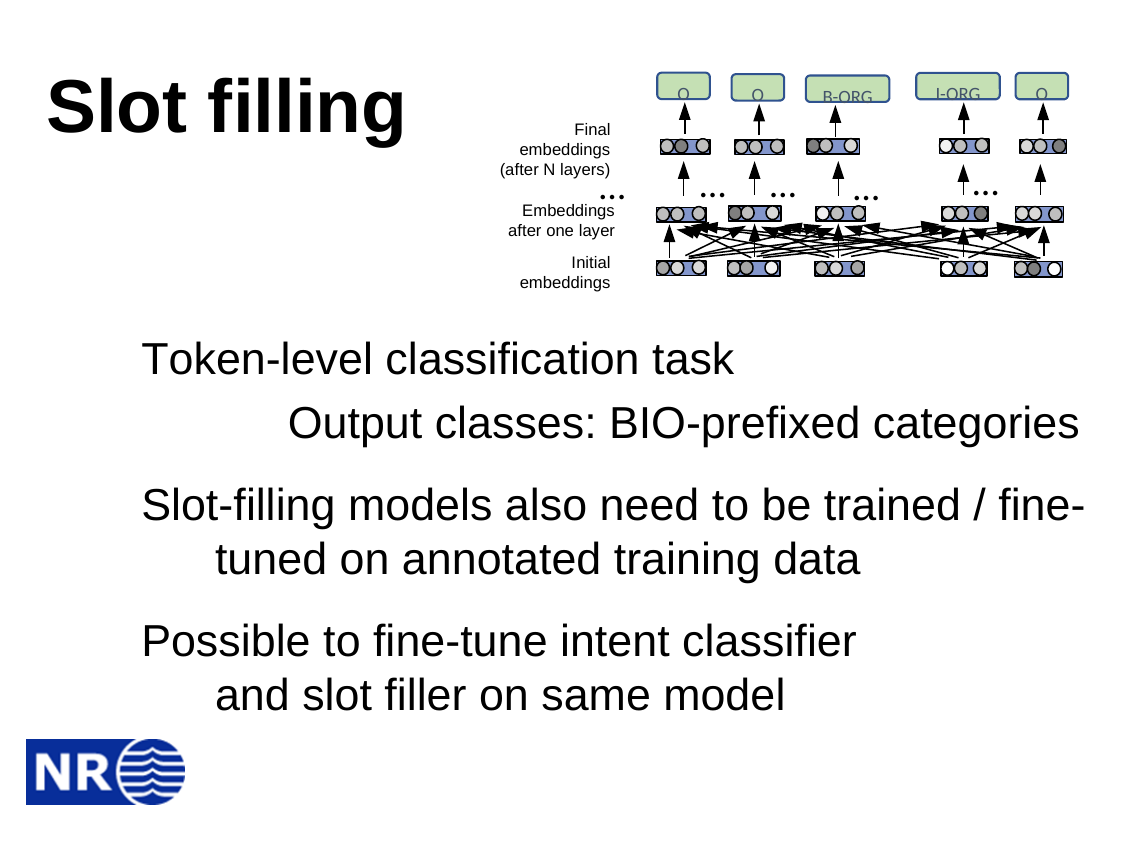

# Slot filling
O
I-ORG
O
O
B-ORG
Final embeddings
(after N layers)
…
…
…
…
…
Embeddings after one layer
Initial embeddings
Token-level classification task
Output classes: BIO-prefixed categories
Slot-filling models also need to be trained / fine-tuned on annotated training data
Possible to fine-tune intent classifier and slot filler on same model